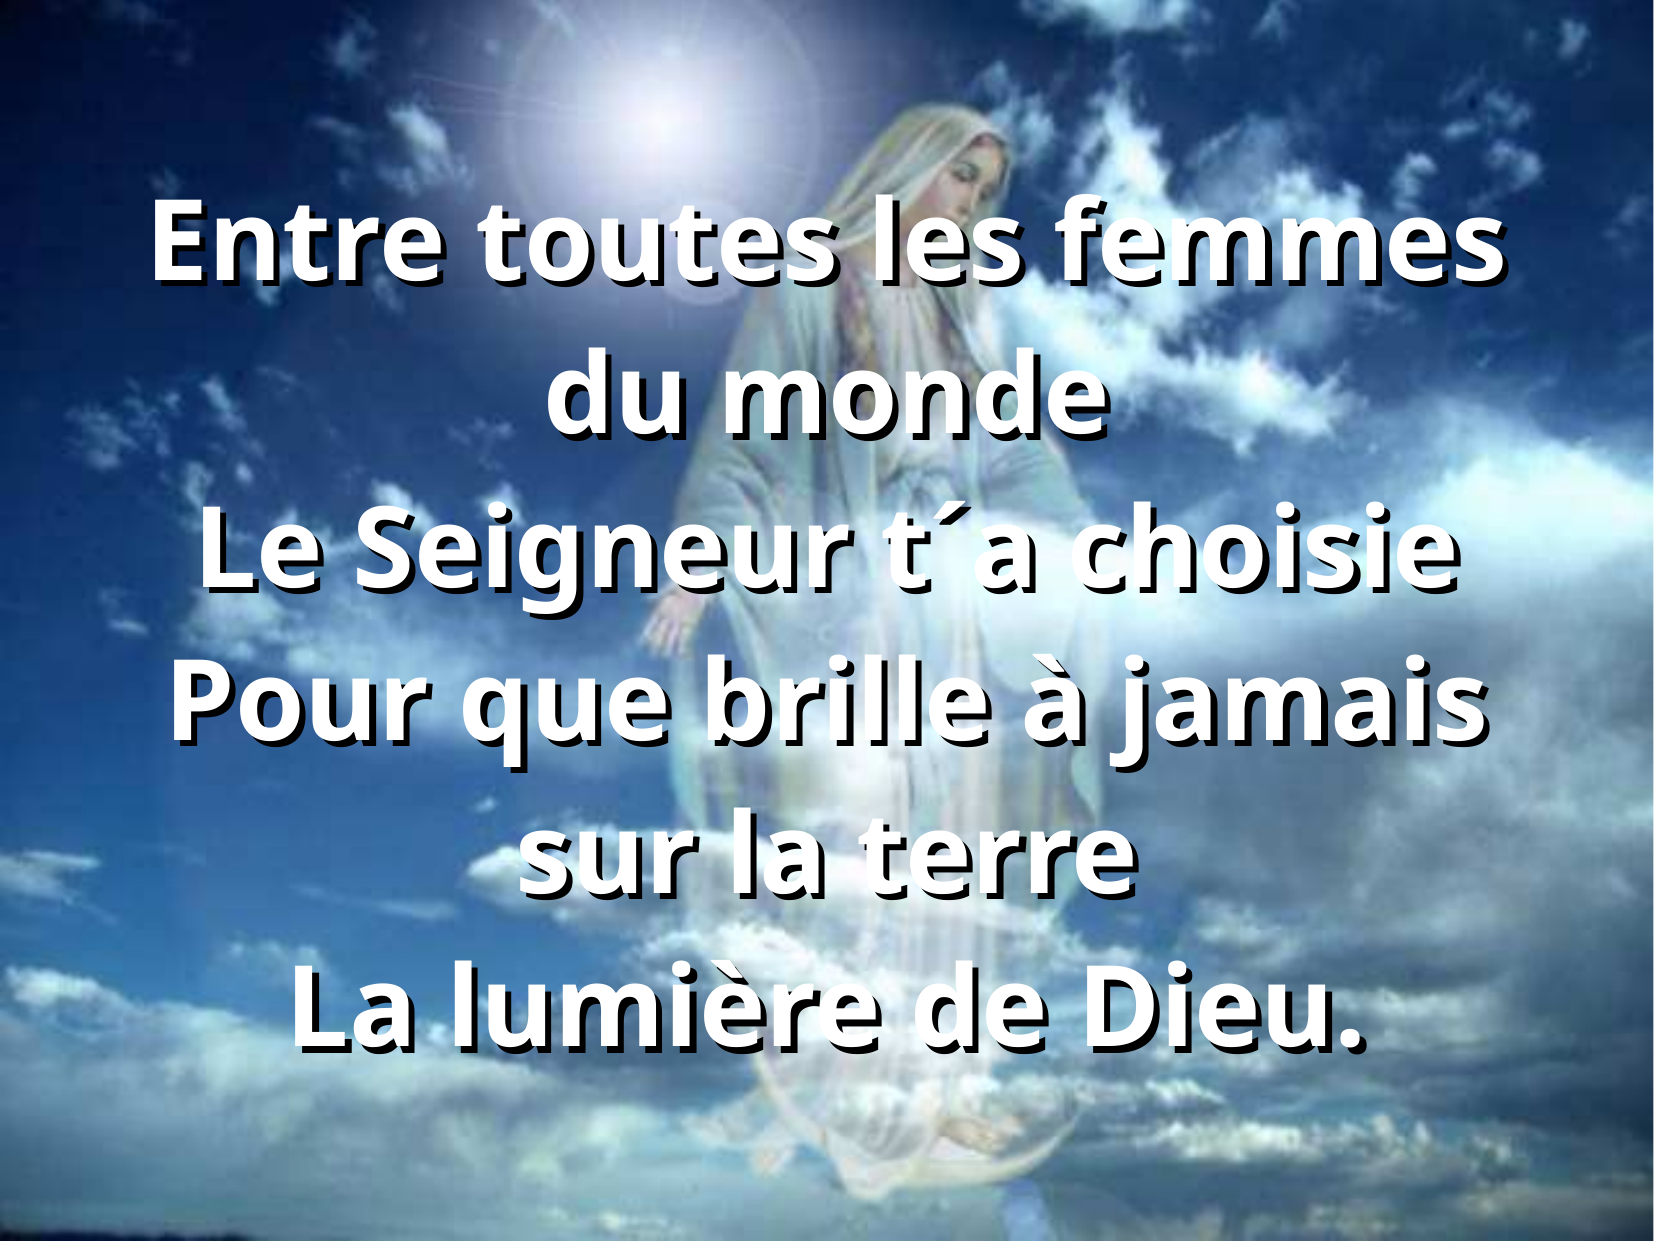

# Entre toutes les femmes du monde Le Seigneur t´a choisie Pour que brille à jamais sur la terre La lumière de Dieu.